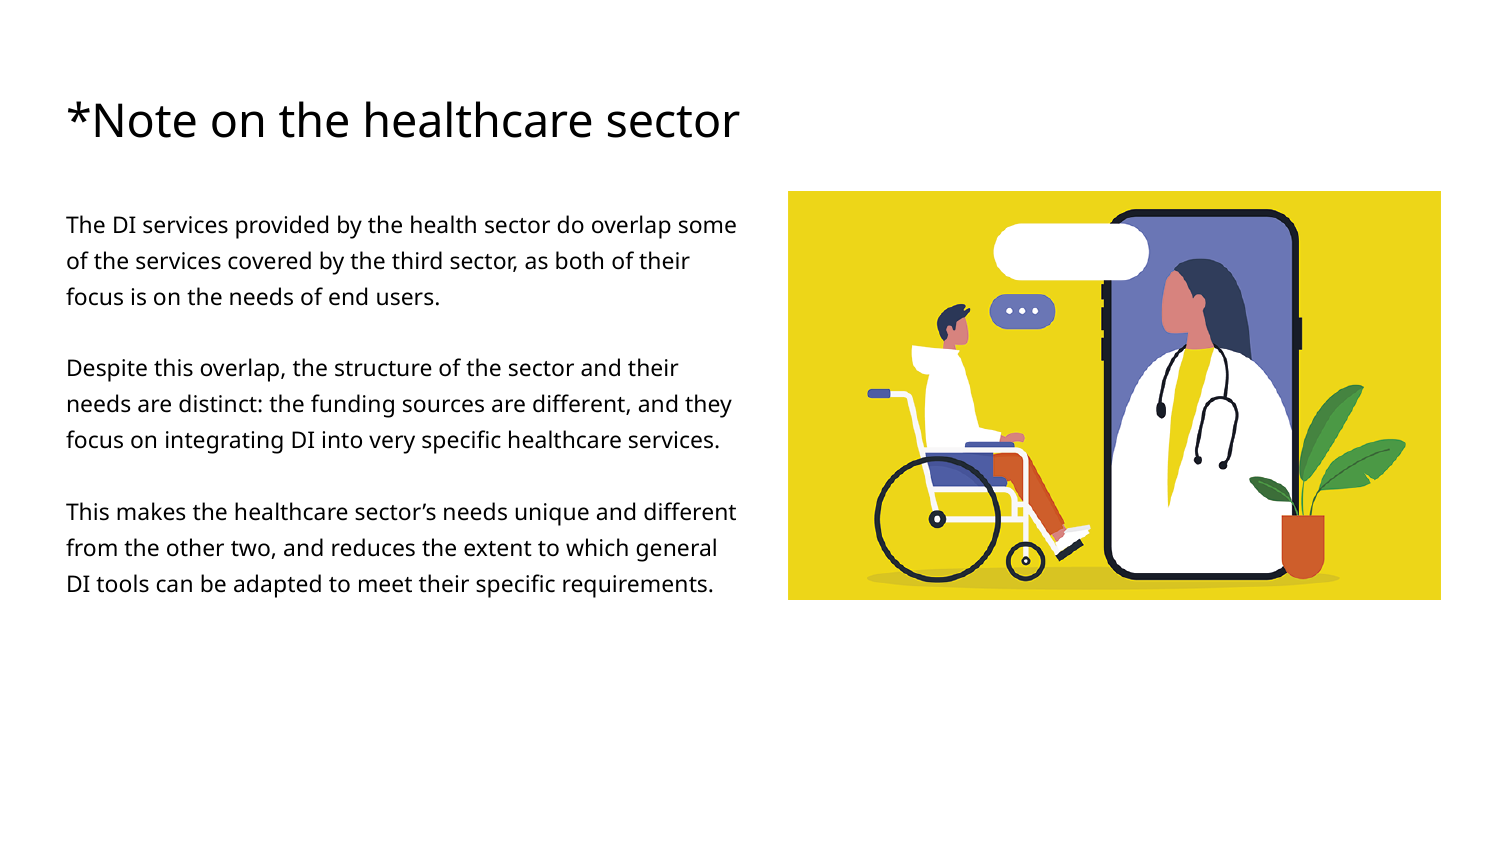

# *Note on the healthcare sector
The DI services provided by the health sector do overlap some of the services covered by the third sector, as both of their focus is on the needs of end users.
Despite this overlap, the structure of the sector and their needs are distinct: the funding sources are different, and they focus on integrating DI into very specific healthcare services.
This makes the healthcare sector’s needs unique and different from the other two, and reduces the extent to which general DI tools can be adapted to meet their specific requirements.